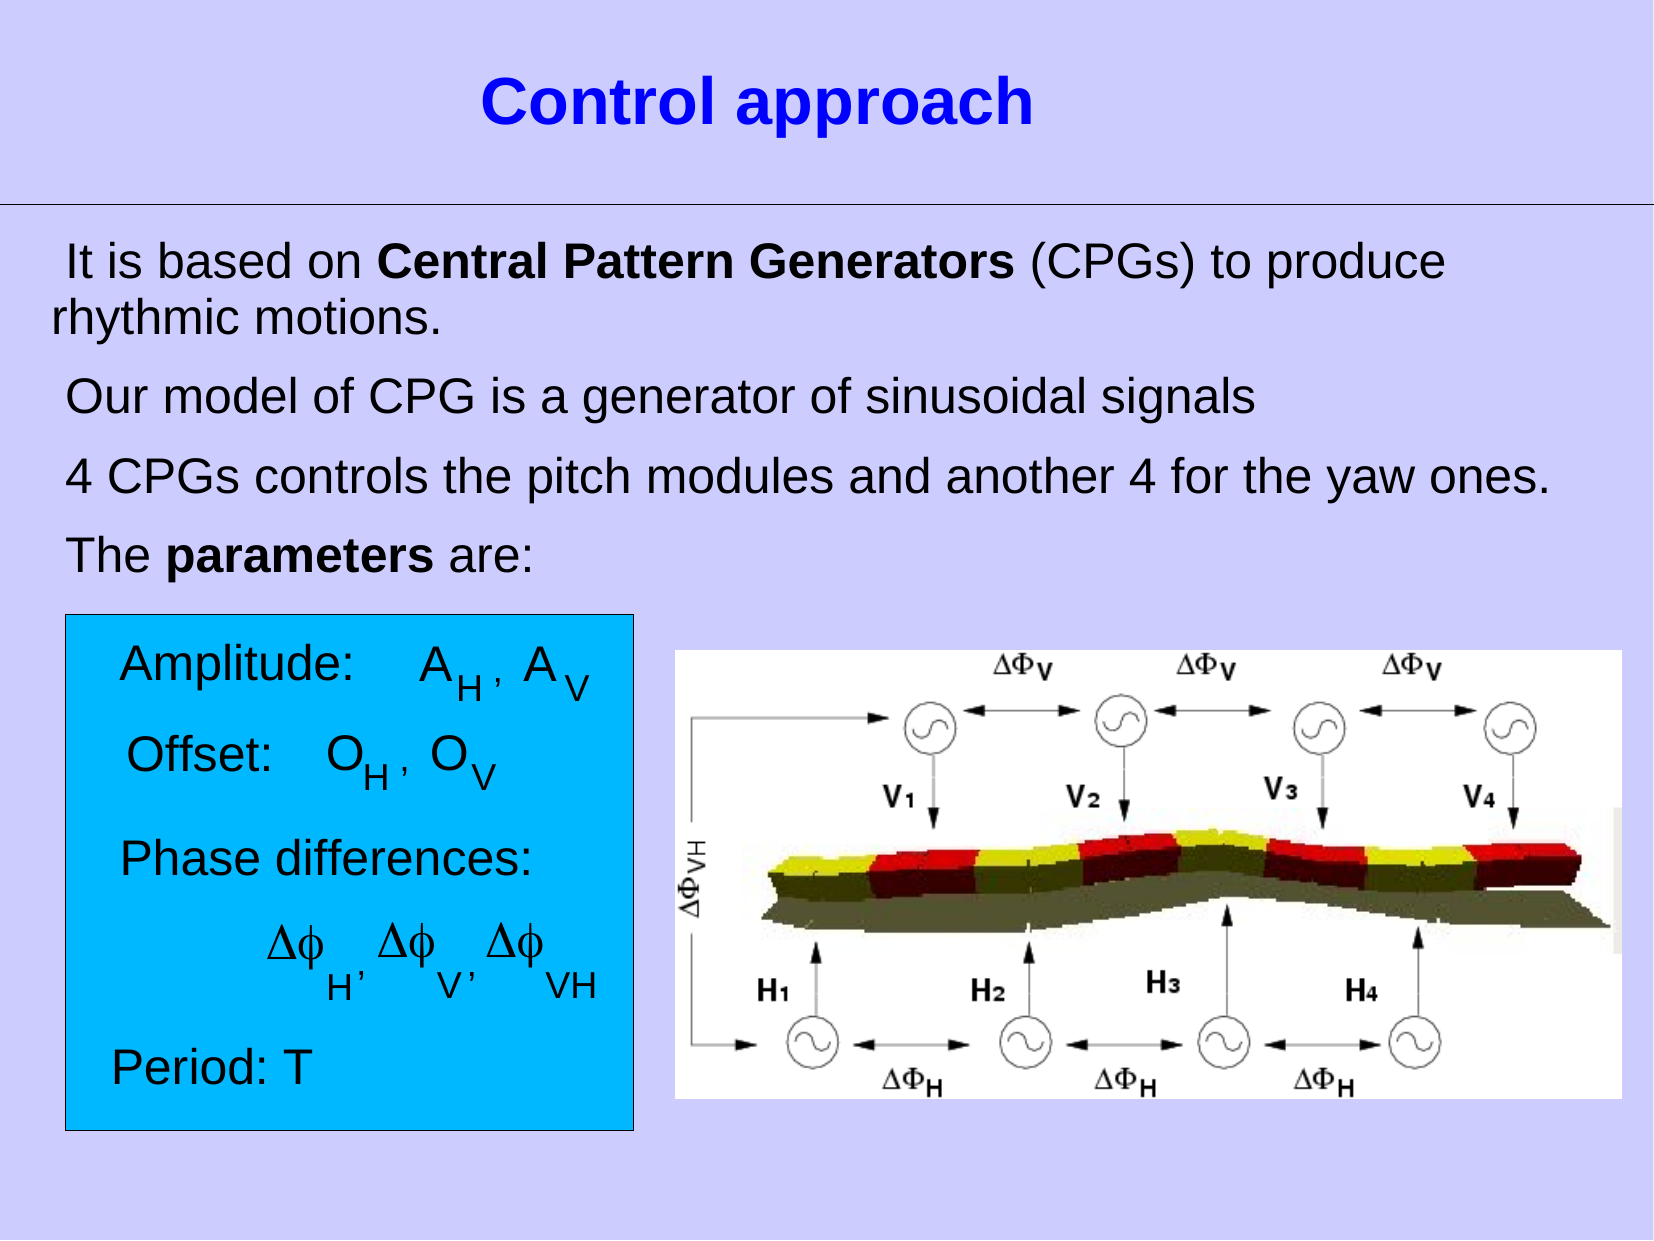

# Control approach
 It is based on Central Pattern Generators (CPGs) to produce rhythmic motions.
 Our model of CPG is a generator of sinusoidal signals
 4 CPGs controls the pitch modules and another 4 for the yaw ones.
 The parameters are:
 Amplitude:
A
H
A
V
,
O
H
O
V
,
 Offset:
 Phase differences:
Df
V
Df
VH
Df
H
,
,
 Period: T